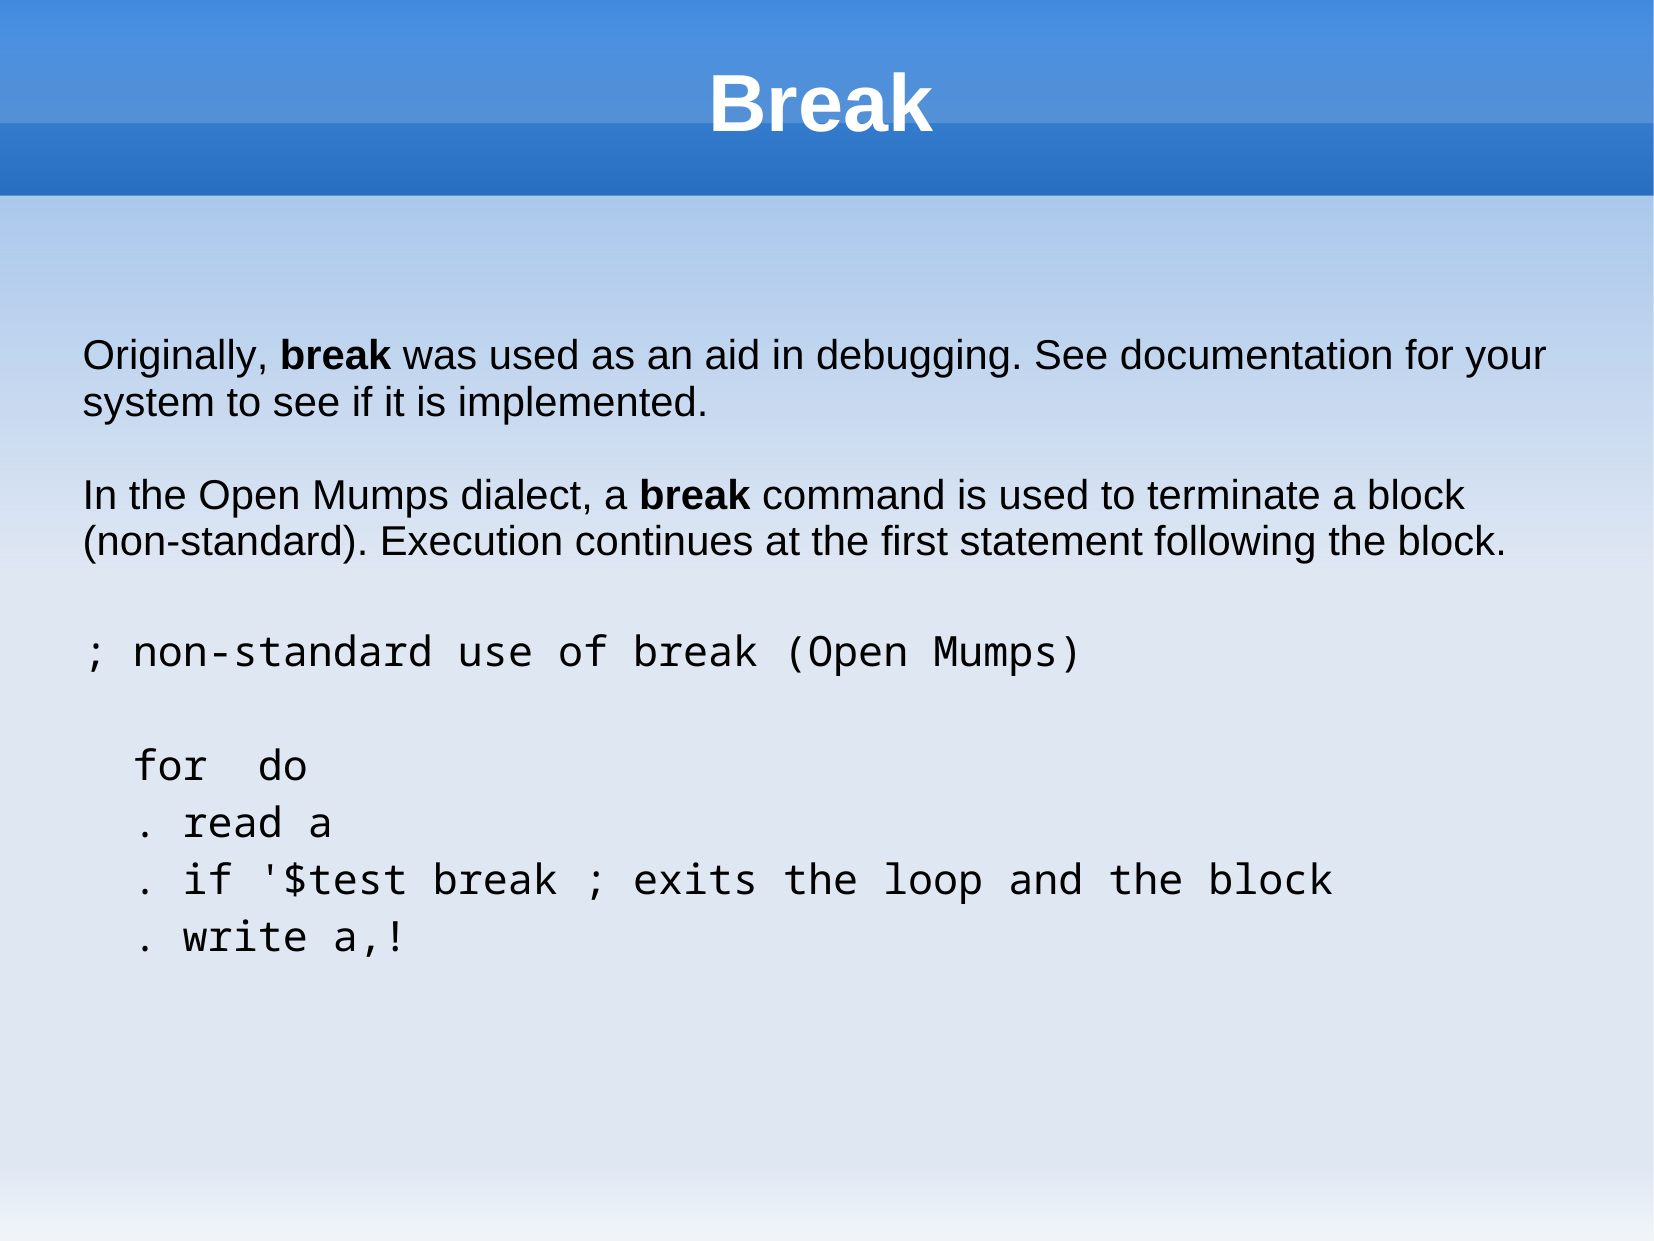

# Break
Originally, break was used as an aid in debugging. See documentation for your system to see if it is implemented.
In the Open Mumps dialect, a break command is used to terminate a block (non-standard). Execution continues at the first statement following the block.
; non-standard use of break (Open Mumps)
 for do
 . read a
 . if '$test break ; exits the loop and the block
 . write a,!